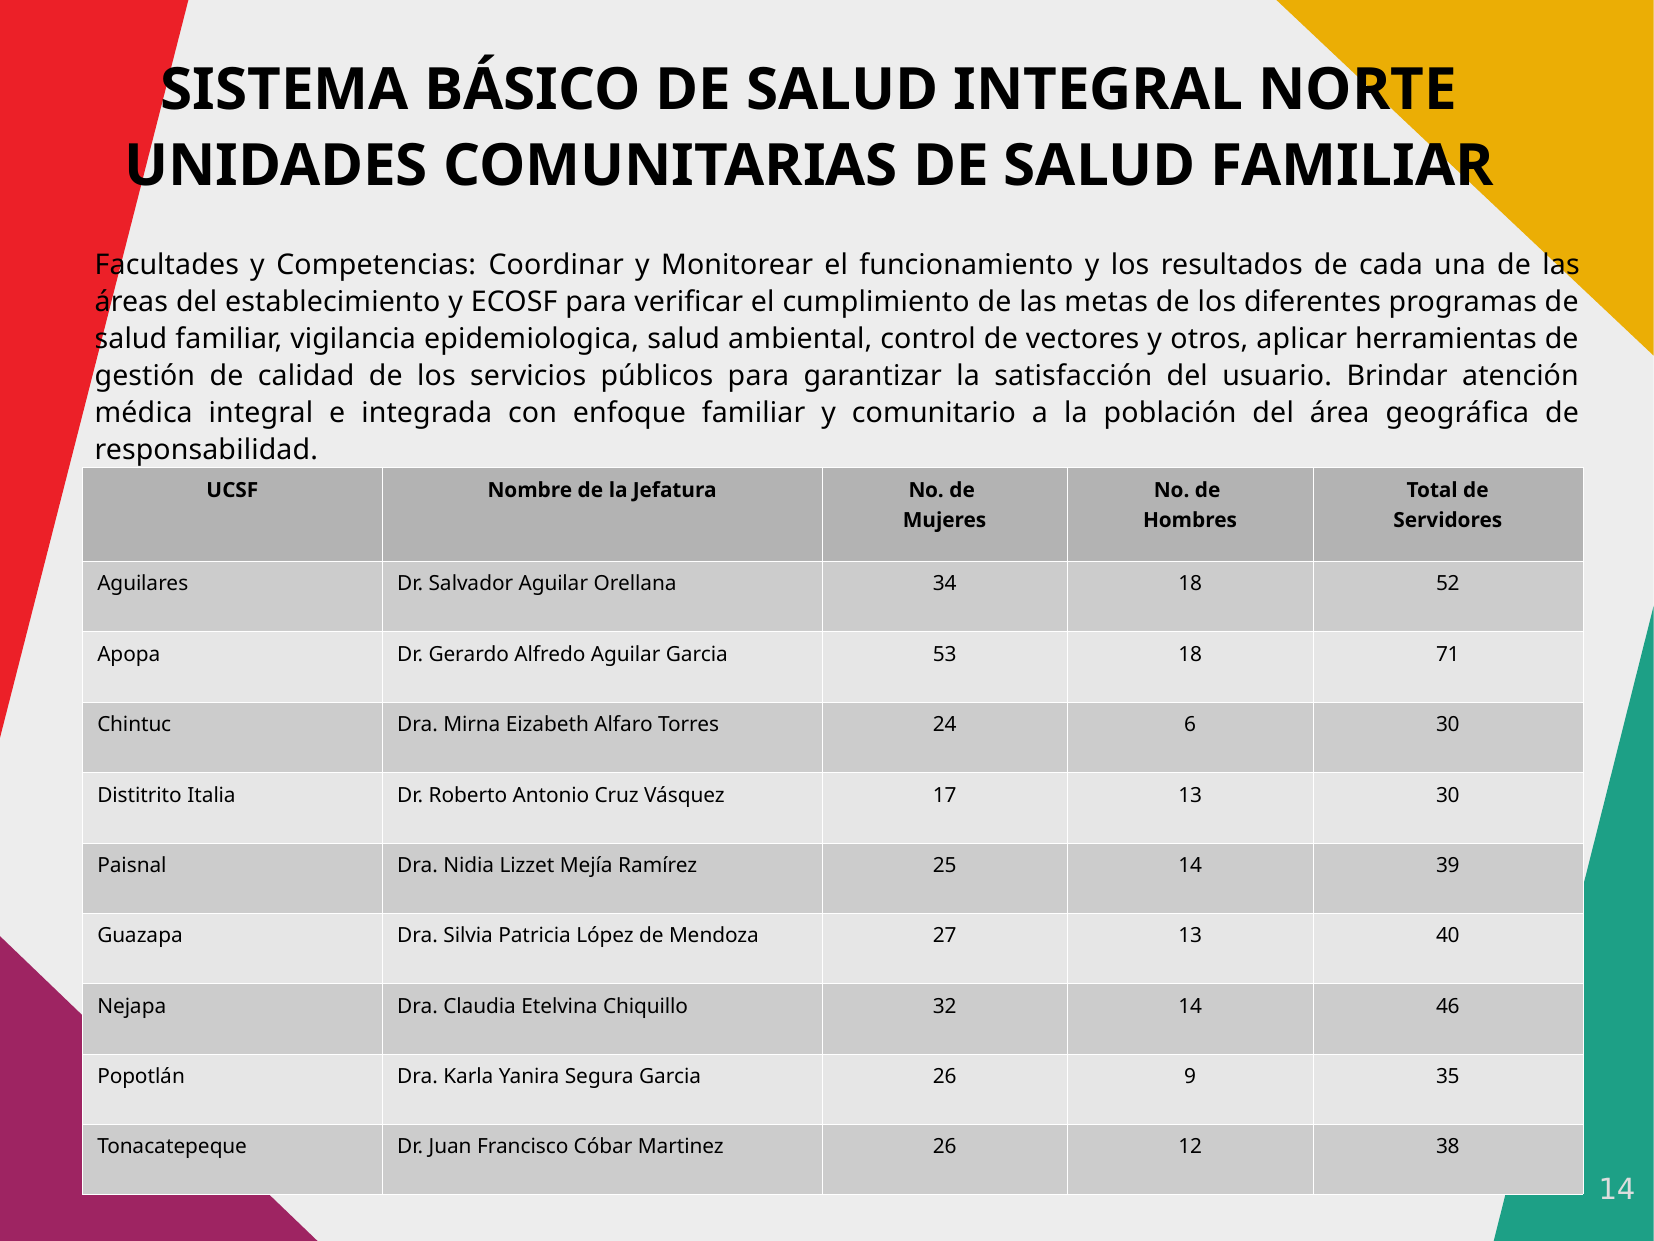

# SISTEMA BÁSICO DE SALUD INTEGRAL NORTE UNIDADES COMUNITARIAS DE SALUD FAMILIAR
Facultades y Competencias: Coordinar y Monitorear el funcionamiento y los resultados de cada una de las áreas del establecimiento y ECOSF para verificar el cumplimiento de las metas de los diferentes programas de salud familiar, vigilancia epidemiologica, salud ambiental, control de vectores y otros, aplicar herramientas de gestión de calidad de los servicios públicos para garantizar la satisfacción del usuario. Brindar atención médica integral e integrada con enfoque familiar y comunitario a la población del área geográfica de responsabilidad.
| UCSF | Nombre de la Jefatura | No. de Mujeres | No. de Hombres | Total de Servidores |
| --- | --- | --- | --- | --- |
| Aguilares | Dr. Salvador Aguilar Orellana | 34 | 18 | 52 |
| Apopa | Dr. Gerardo Alfredo Aguilar Garcia | 53 | 18 | 71 |
| Chintuc | Dra. Mirna Eizabeth Alfaro Torres | 24 | 6 | 30 |
| Distitrito Italia | Dr. Roberto Antonio Cruz Vásquez | 17 | 13 | 30 |
| Paisnal | Dra. Nidia Lizzet Mejía Ramírez | 25 | 14 | 39 |
| Guazapa | Dra. Silvia Patricia López de Mendoza | 27 | 13 | 40 |
| Nejapa | Dra. Claudia Etelvina Chiquillo | 32 | 14 | 46 |
| Popotlán | Dra. Karla Yanira Segura Garcia | 26 | 9 | 35 |
| Tonacatepeque | Dr. Juan Francisco Cóbar Martinez | 26 | 12 | 38 |
14